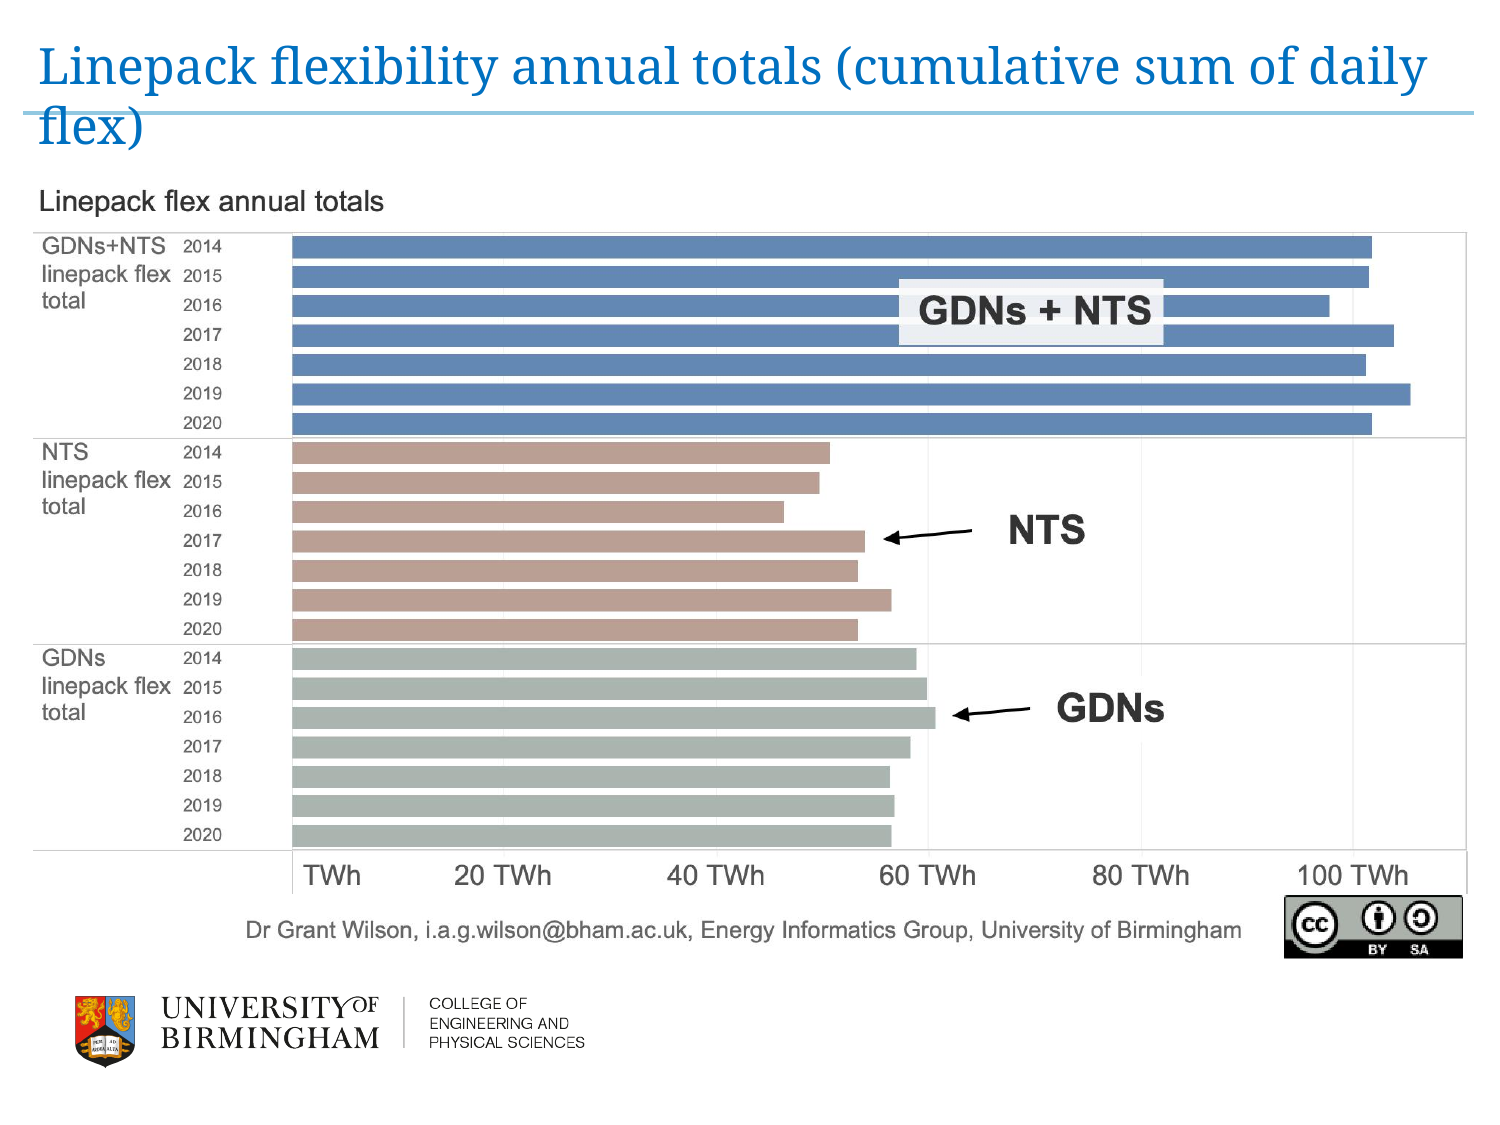

# Linepack flexibility annual totals (cumulative sum of daily flex)